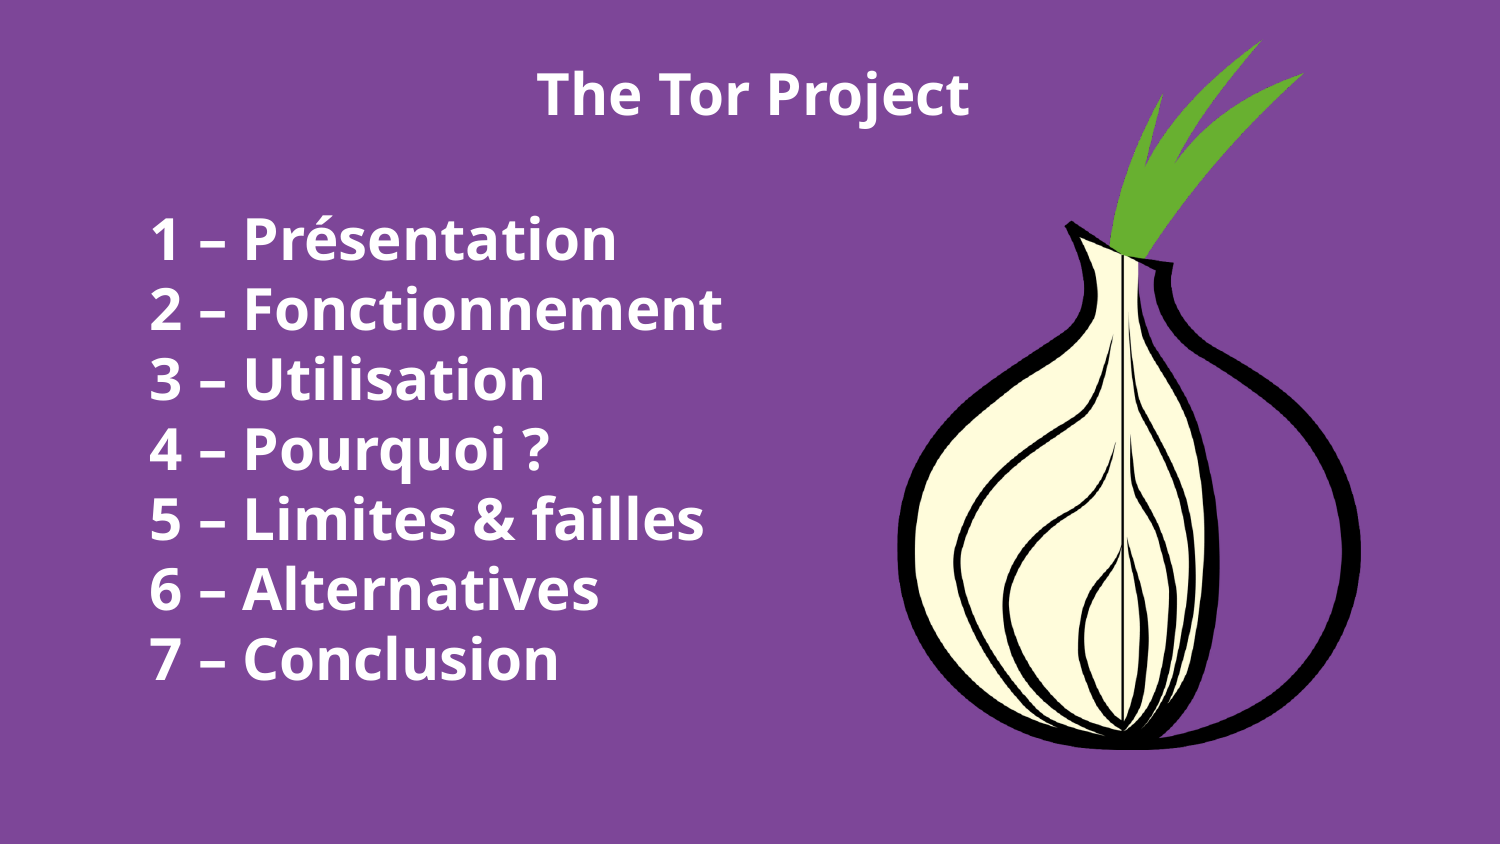

The Tor Project
1 – Présentation
2 – Fonctionnement
3 – Utilisation
4 – Pourquoi ?
5 – Limites & failles
6 – Alternatives
7 – Conclusion